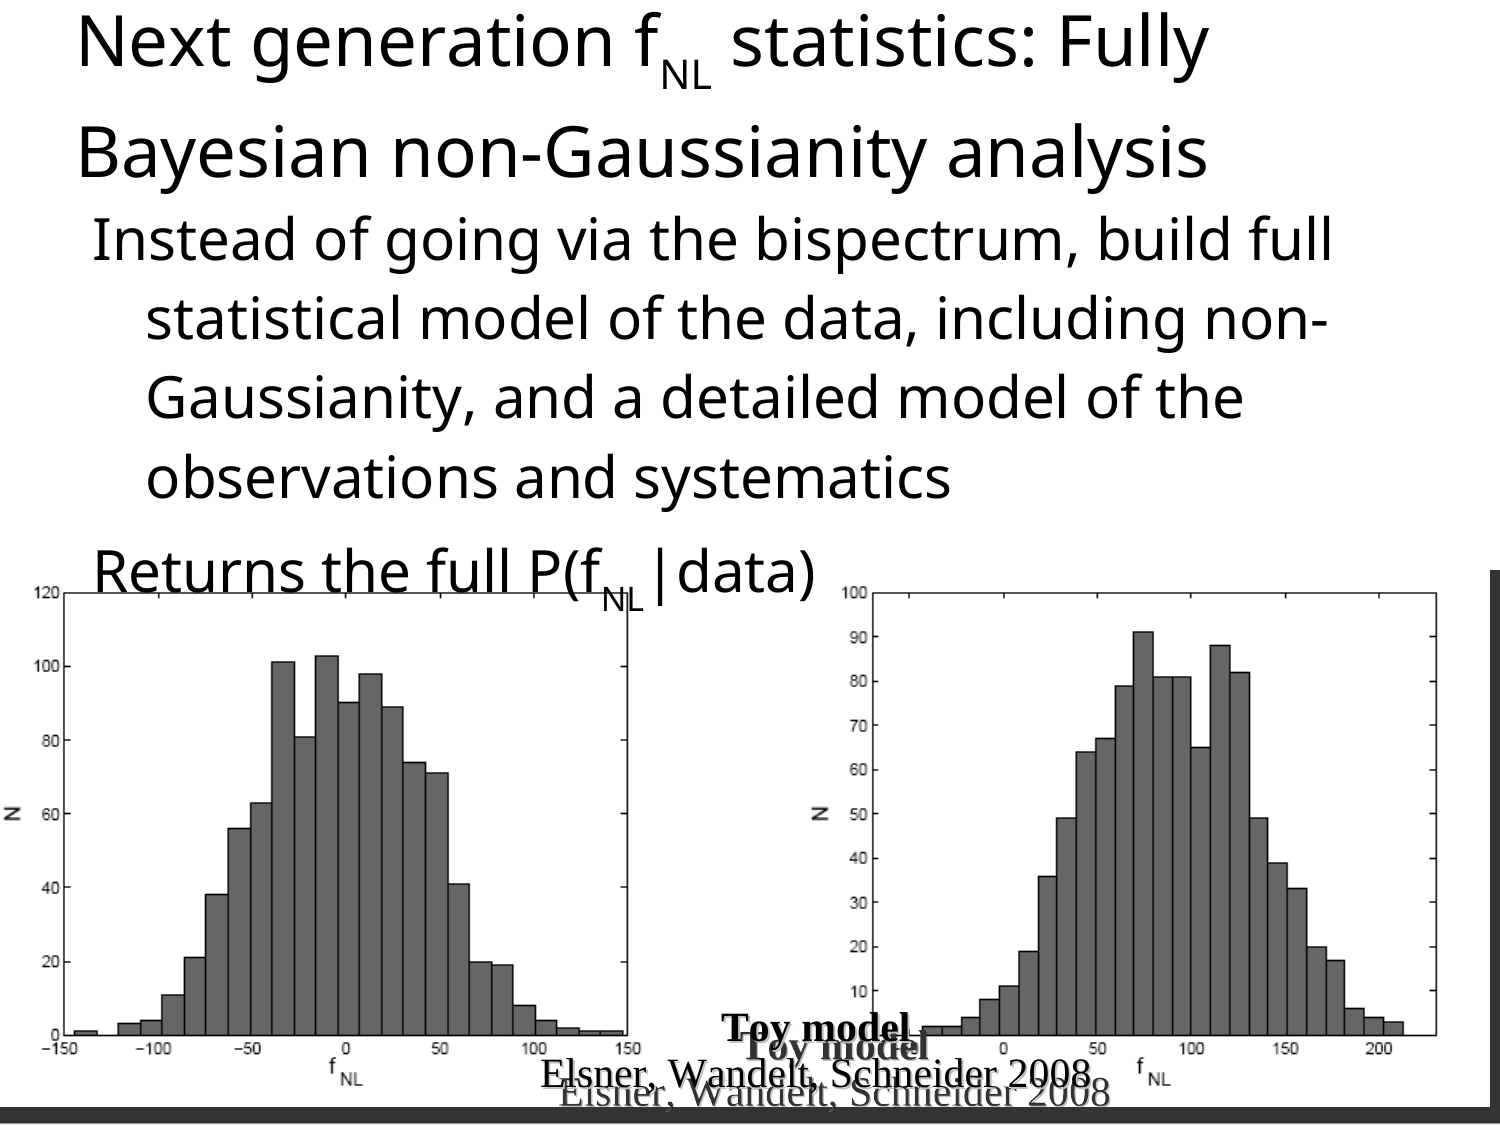

# Next generation fNL statistics: Fully Bayesian non-Gaussianity analysis
Instead of going via the bispectrum, build full statistical model of the data, including non-Gaussianity, and a detailed model of the observations and systematics
Returns the full P(fNL|data)
Toy model
Elsner, Wandelt, Schneider 2008
August 2, 2008